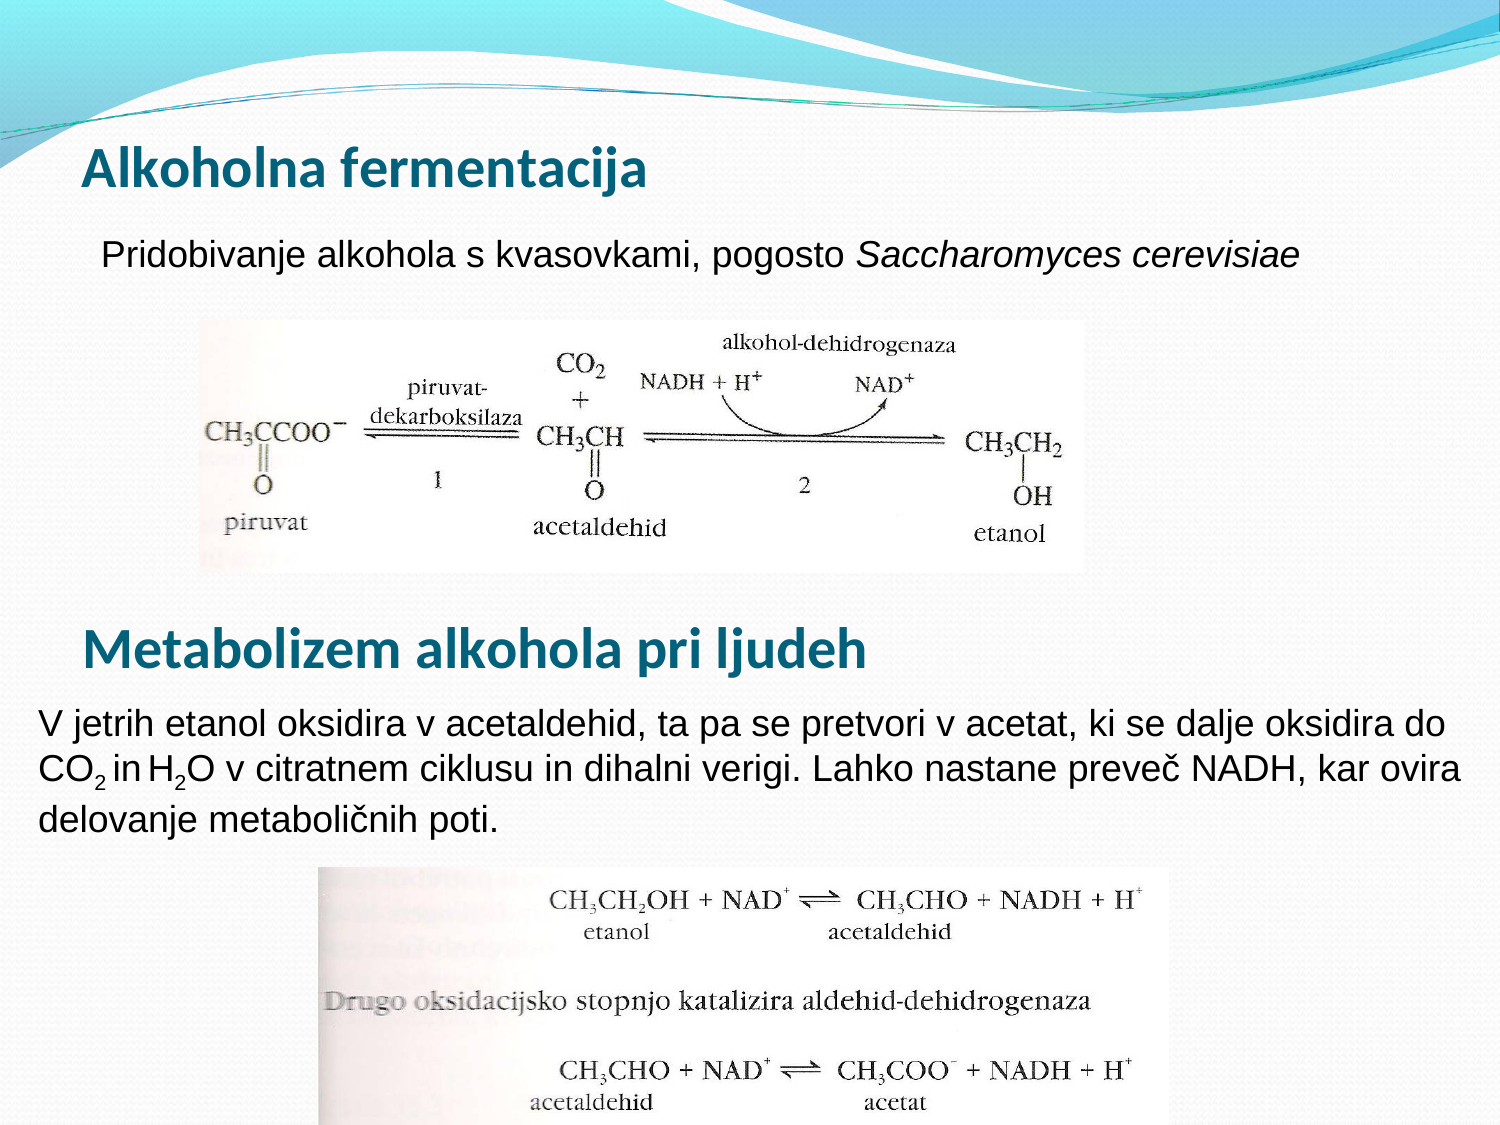

# Alkoholna fermentacija
Pridobivanje alkohola s kvasovkami, pogosto Saccharomyces cerevisiae
Metabolizem alkohola pri ljudeh
V jetrih etanol oksidira v acetaldehid, ta pa se pretvori v acetat, ki se dalje oksidira do CO2 in H2O v citratnem ciklusu in dihalni verigi. Lahko nastane preveč NADH, kar ovira delovanje metaboličnih poti.